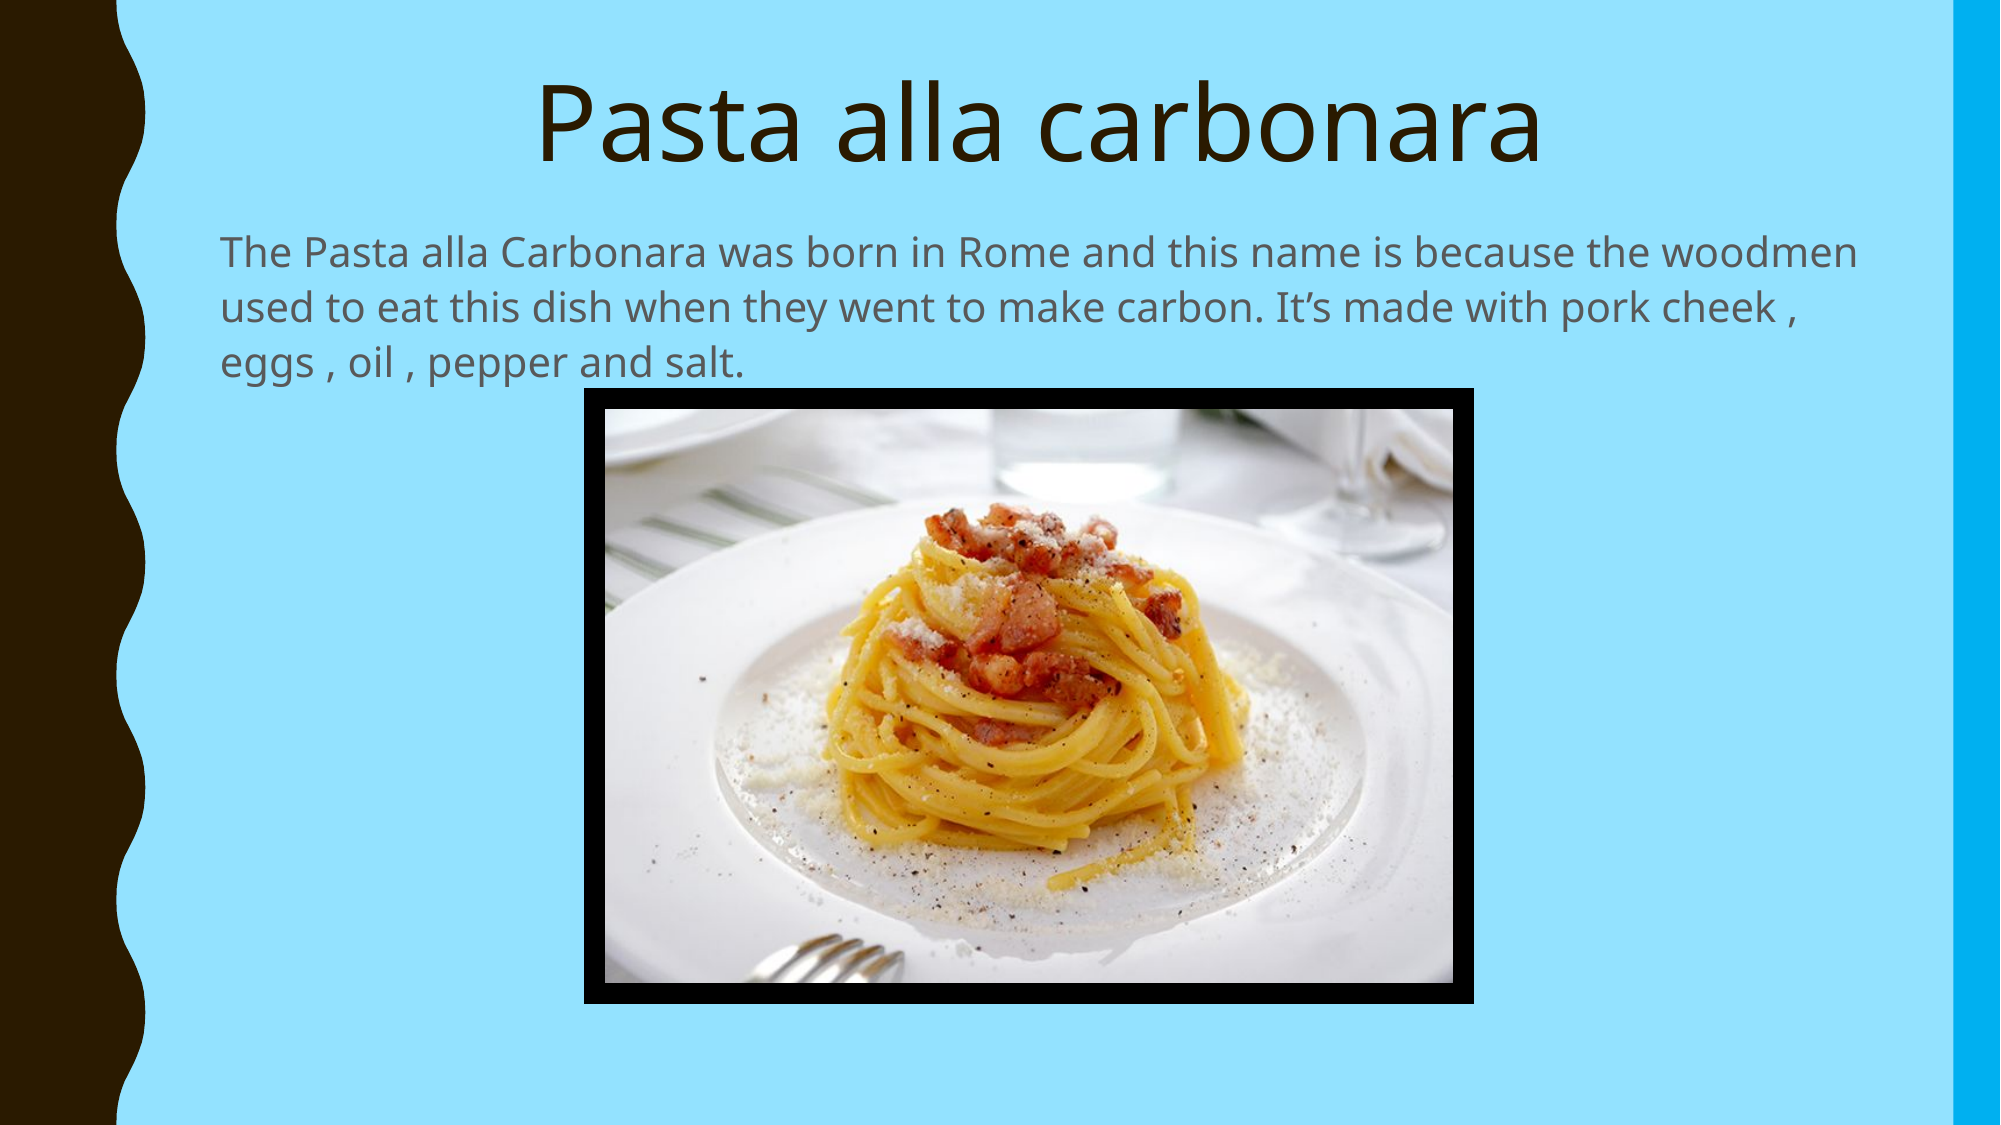

# Pasta alla carbonara
The Pasta alla Carbonara was born in Rome and this name is because the woodmen used to eat this dish when they went to make carbon. It’s made with pork cheek , eggs , oil , pepper and salt.